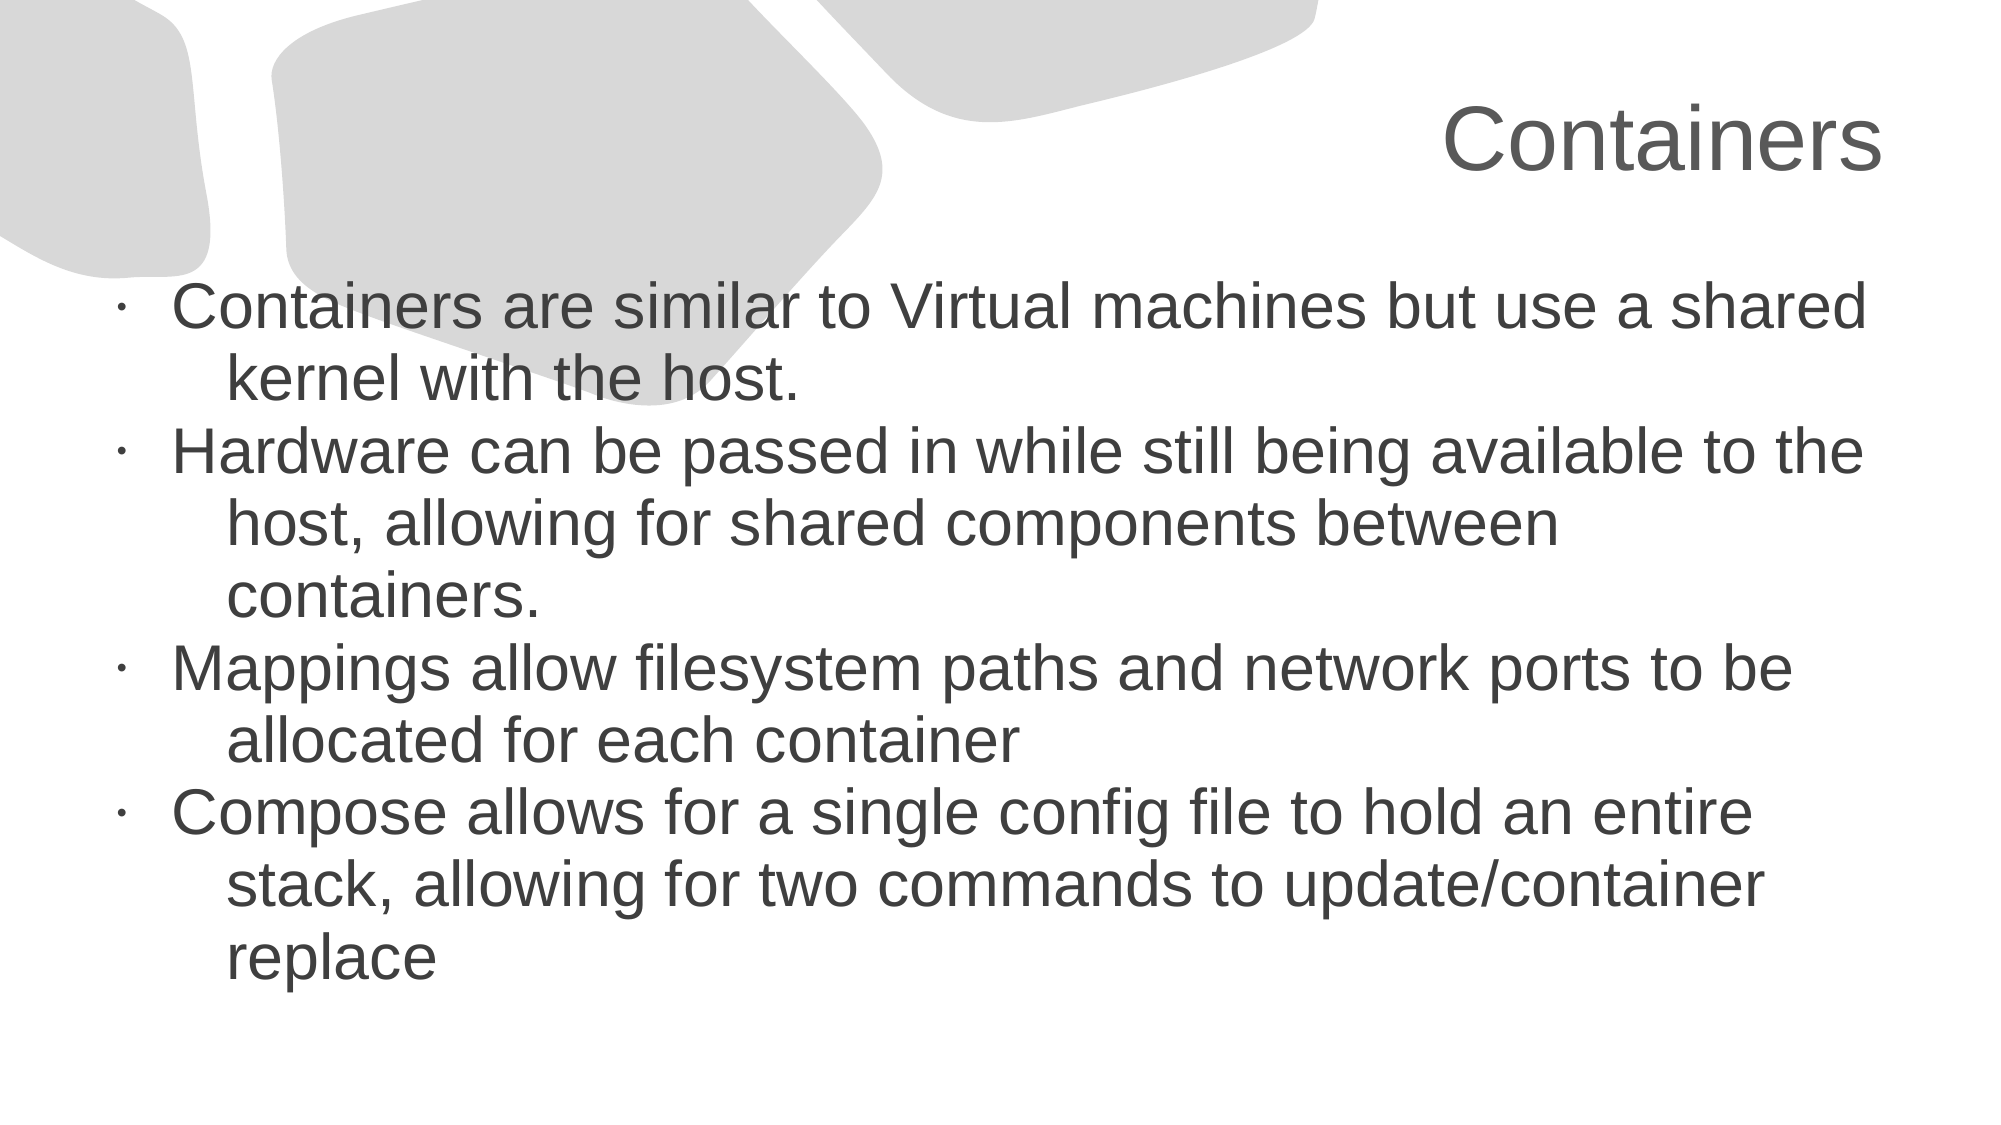

# Containers
Containers are similar to Virtual machines but use a shared kernel with the host.
Hardware can be passed in while still being available to the host, allowing for shared components between containers.
Mappings allow filesystem paths and network ports to be allocated for each container
Compose allows for a single config file to hold an entire stack, allowing for two commands to update/container replace